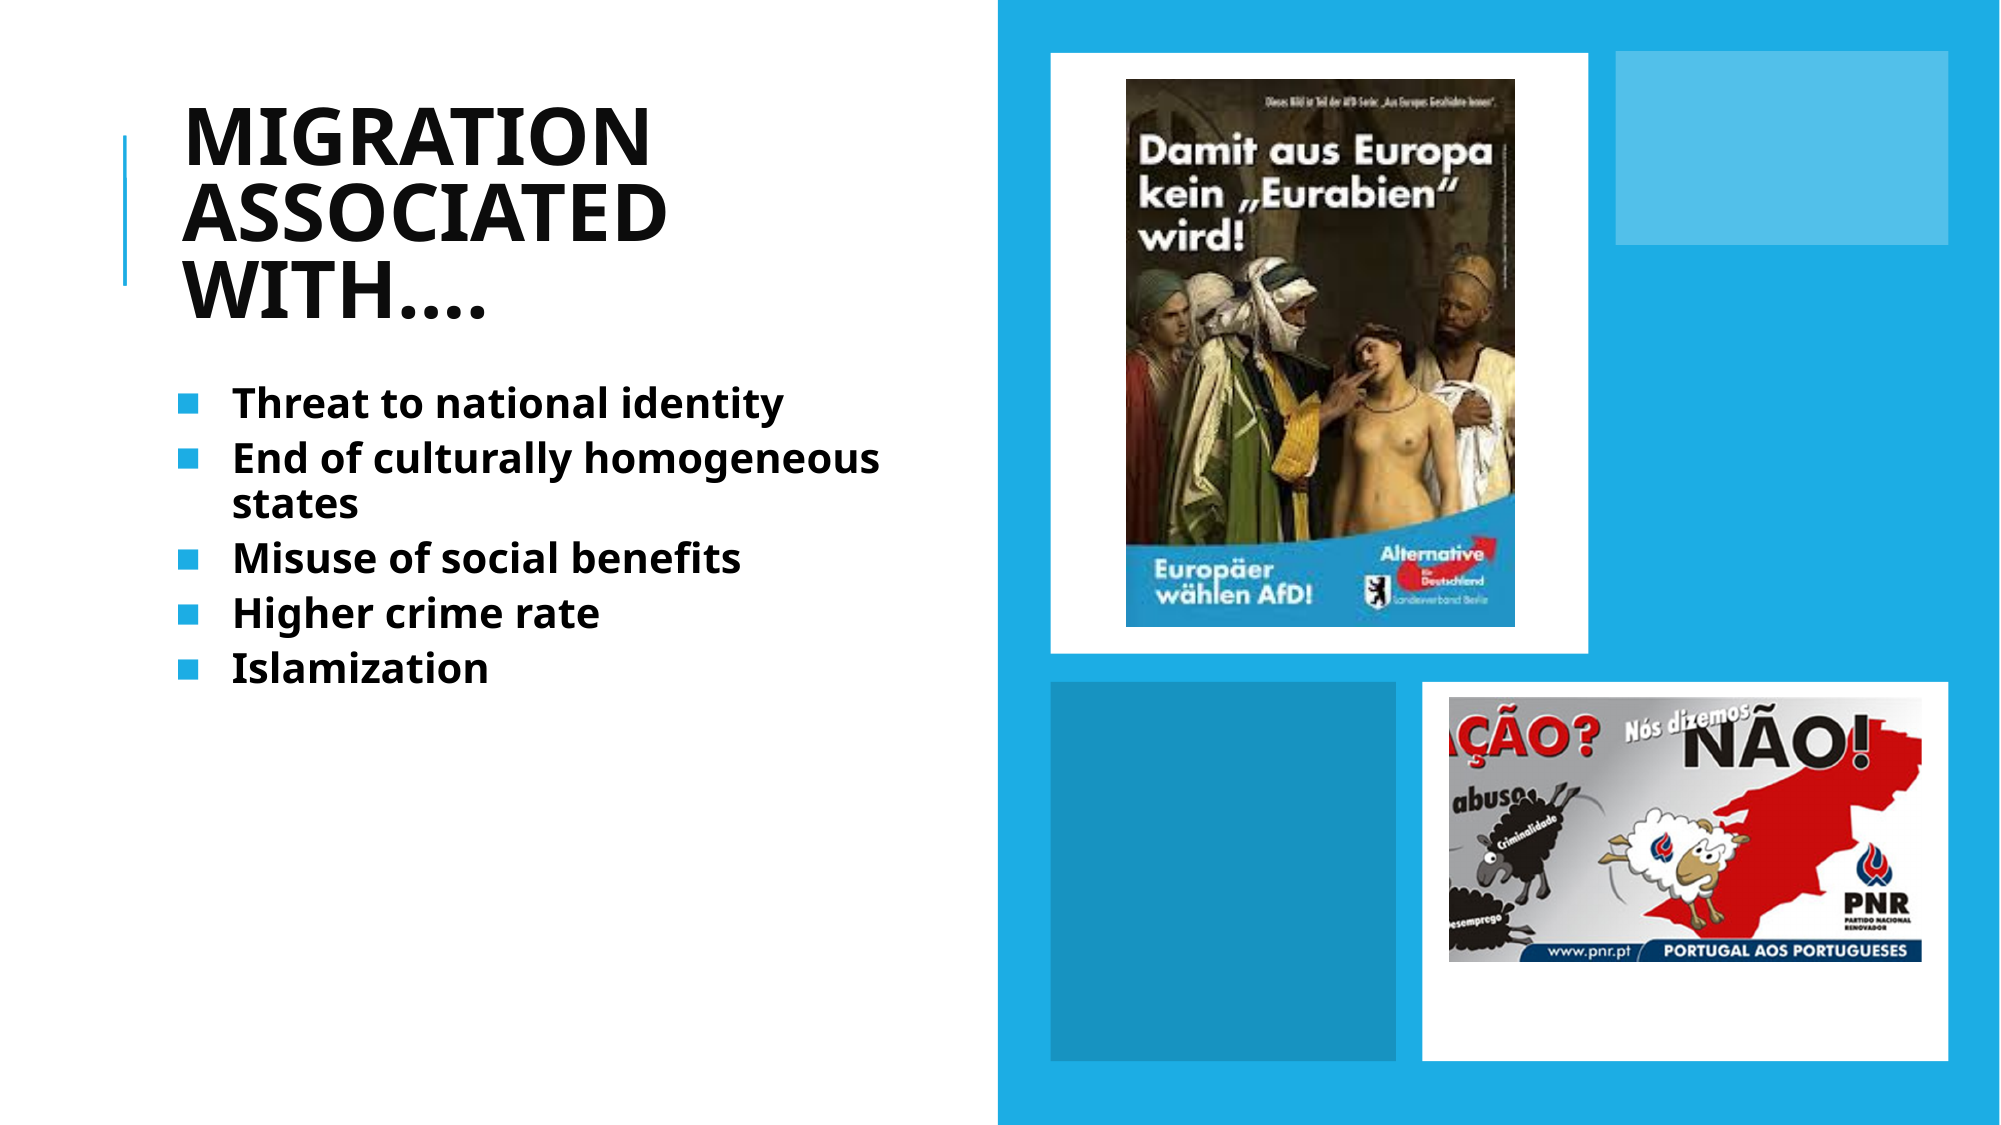

# MIGRATION ASSOCIATED WITH….
Threat to national identity
End of culturally homogeneous states
Misuse of social benefits
Higher crime rate
Islamization